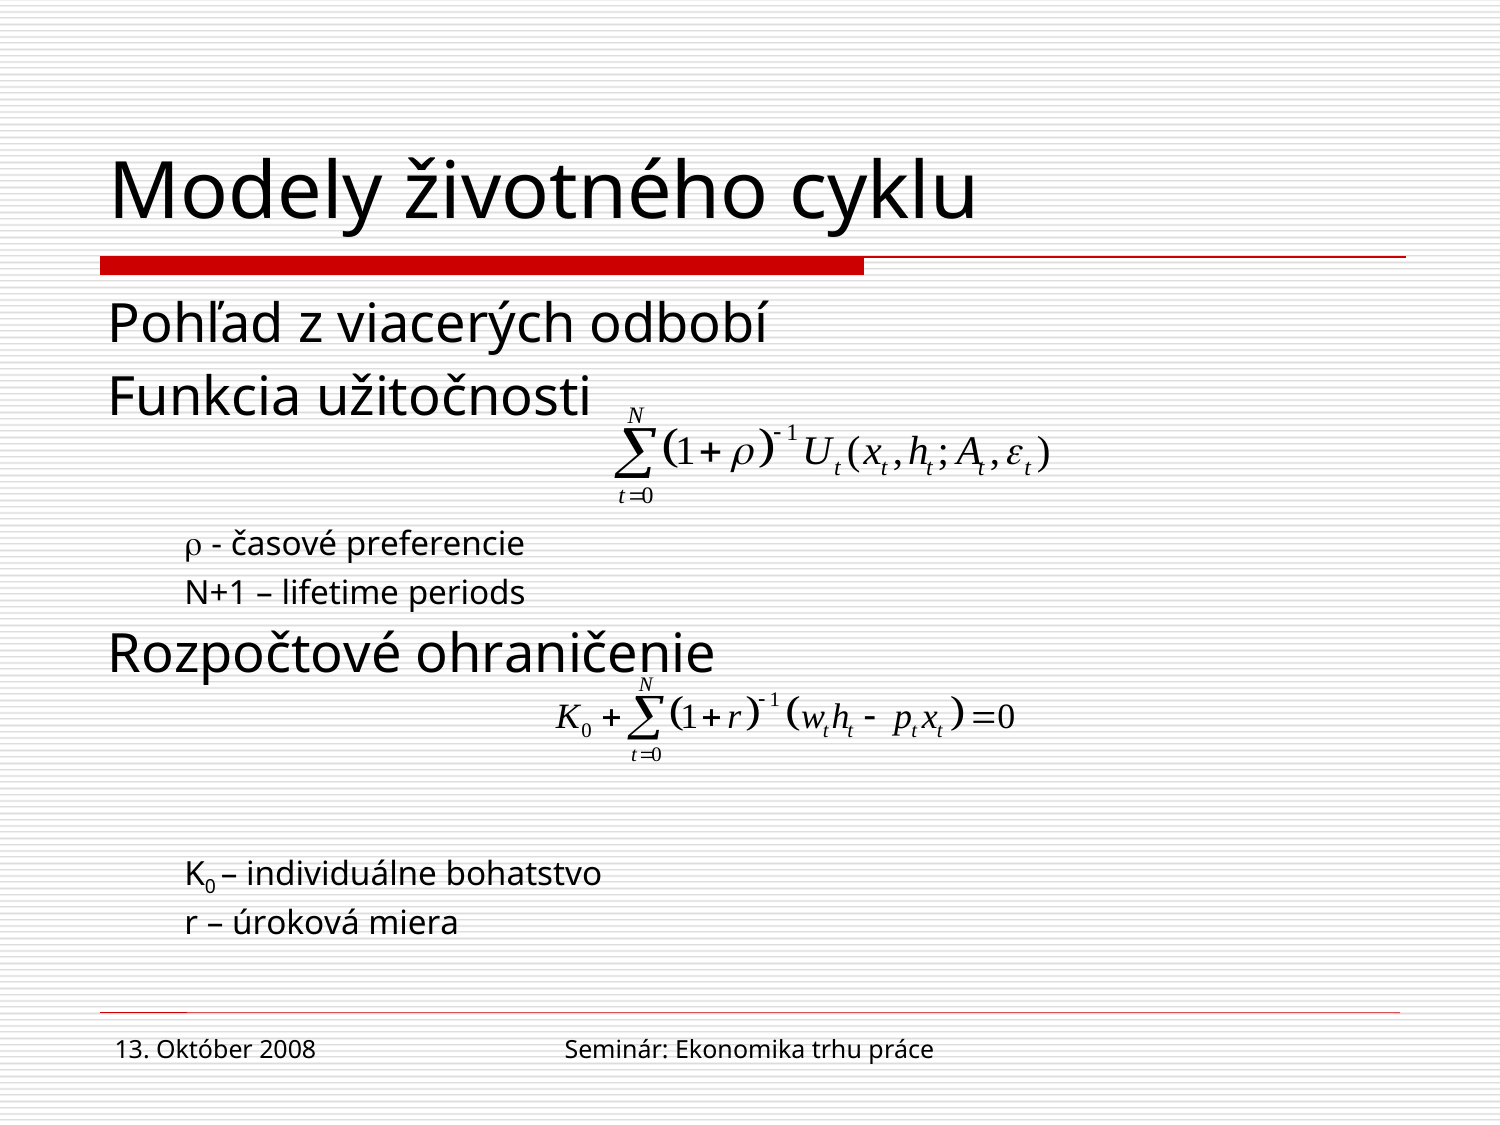

# Modely životného cyklu
Pohľad z viacerých odbobí
Funkcia užitočnosti
	 - časové preferencie
	N+1 – lifetime periods
Rozpočtové ohraničenie
	K0 – individuálne bohatstvo
	r – úroková miera